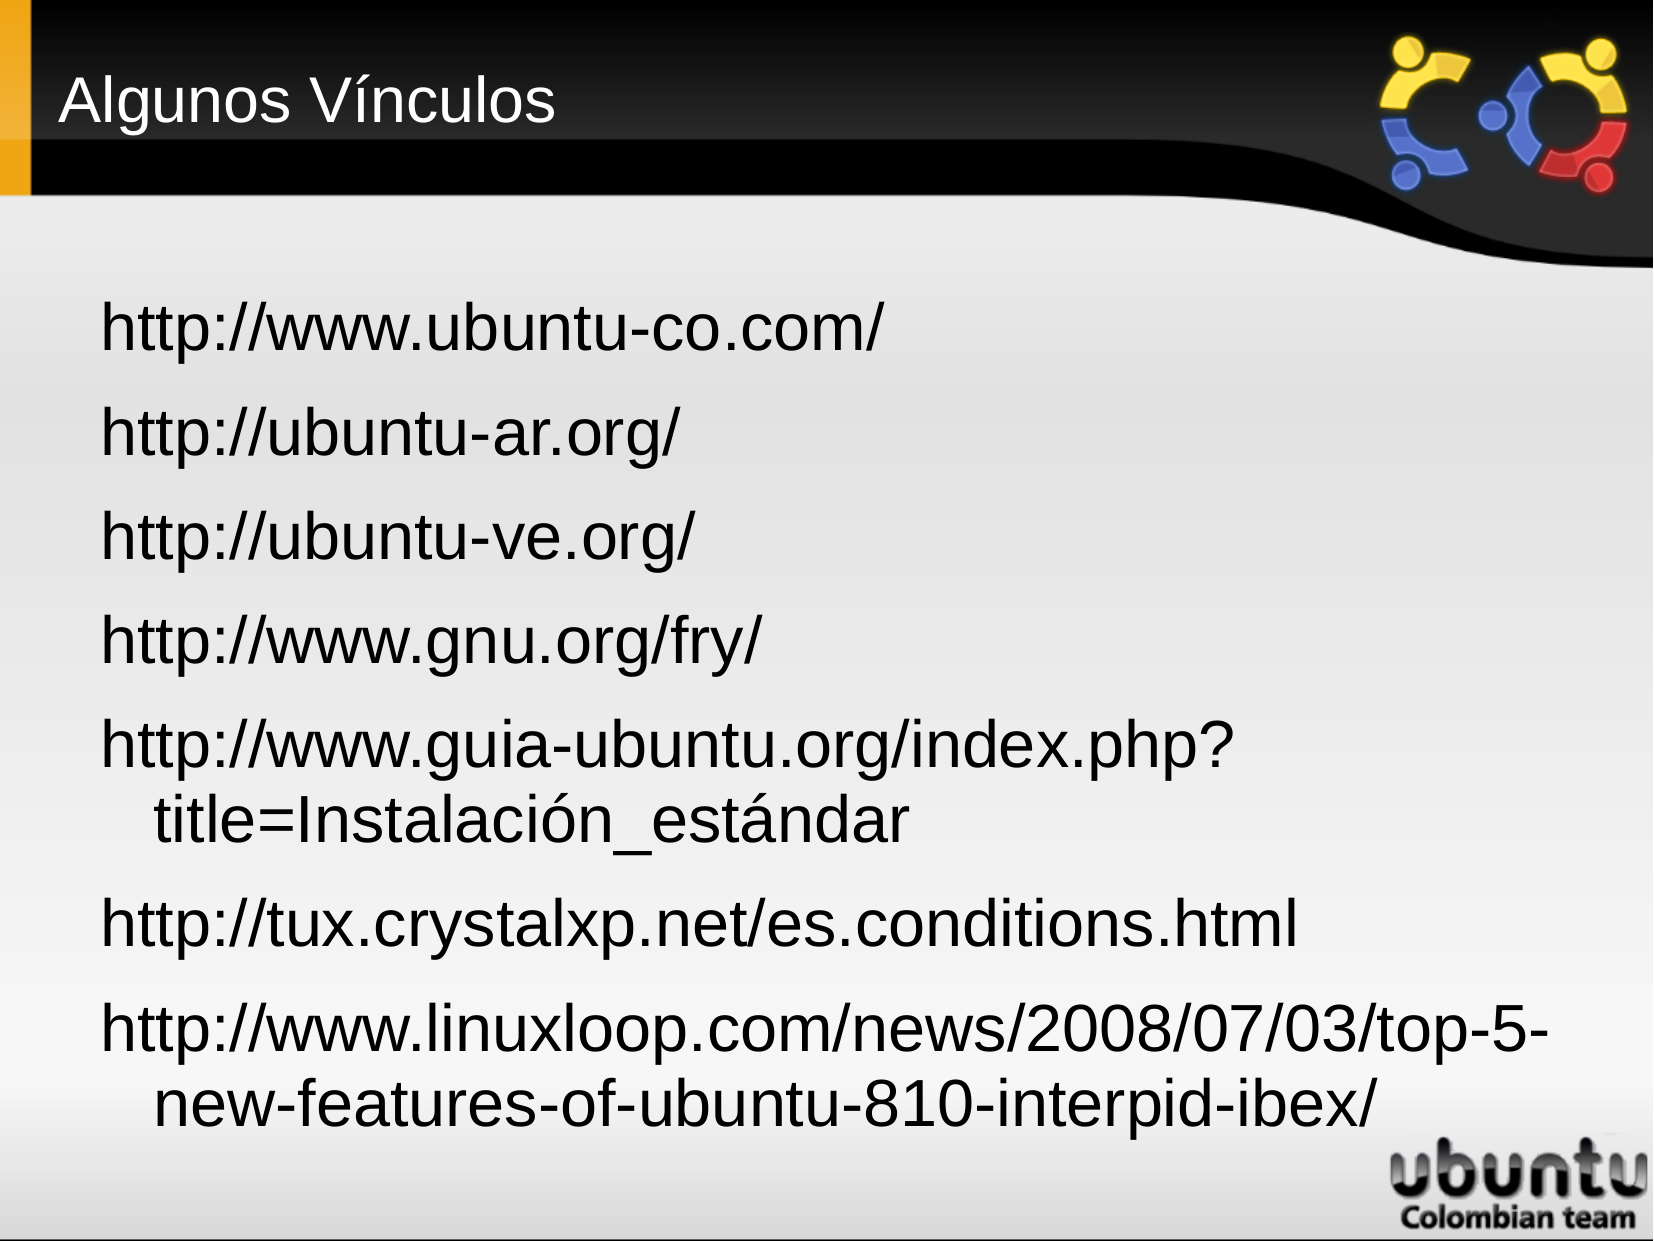

# Algunos Vínculos
http://www.ubuntu-co.com/
http://ubuntu-ar.org/
http://ubuntu-ve.org/
http://www.gnu.org/fry/
http://www.guia-ubuntu.org/index.php?title=Instalación_estándar
http://tux.crystalxp.net/es.conditions.html
http://www.linuxloop.com/news/2008/07/03/top-5-new-features-of-ubuntu-810-interpid-ibex/